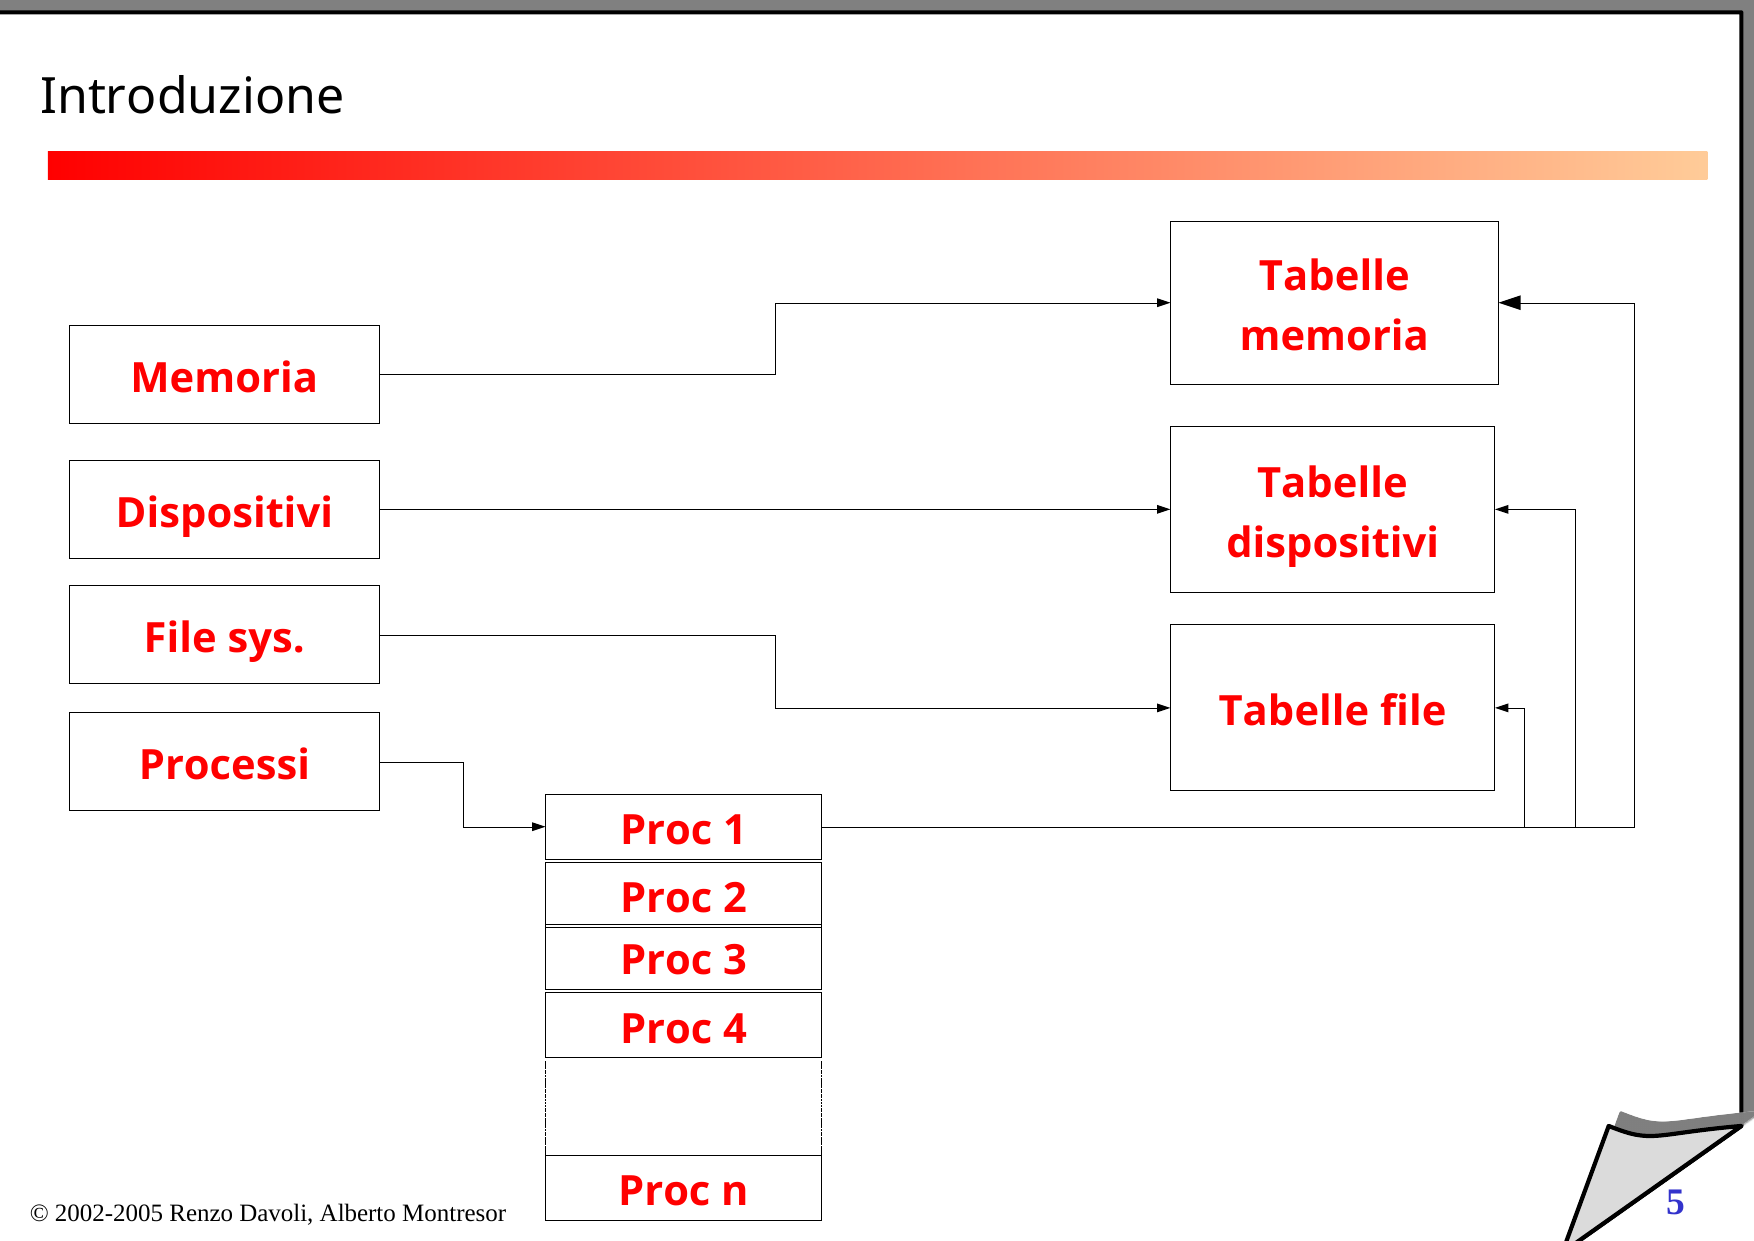

# Introduzione
Tabelle
memoria
Memoria
Tabelle
dispositivi
Dispositivi
File sys.
Tabelle file
Processi
Proc 1
Proc 2
Proc 3
Proc 4
Proc n